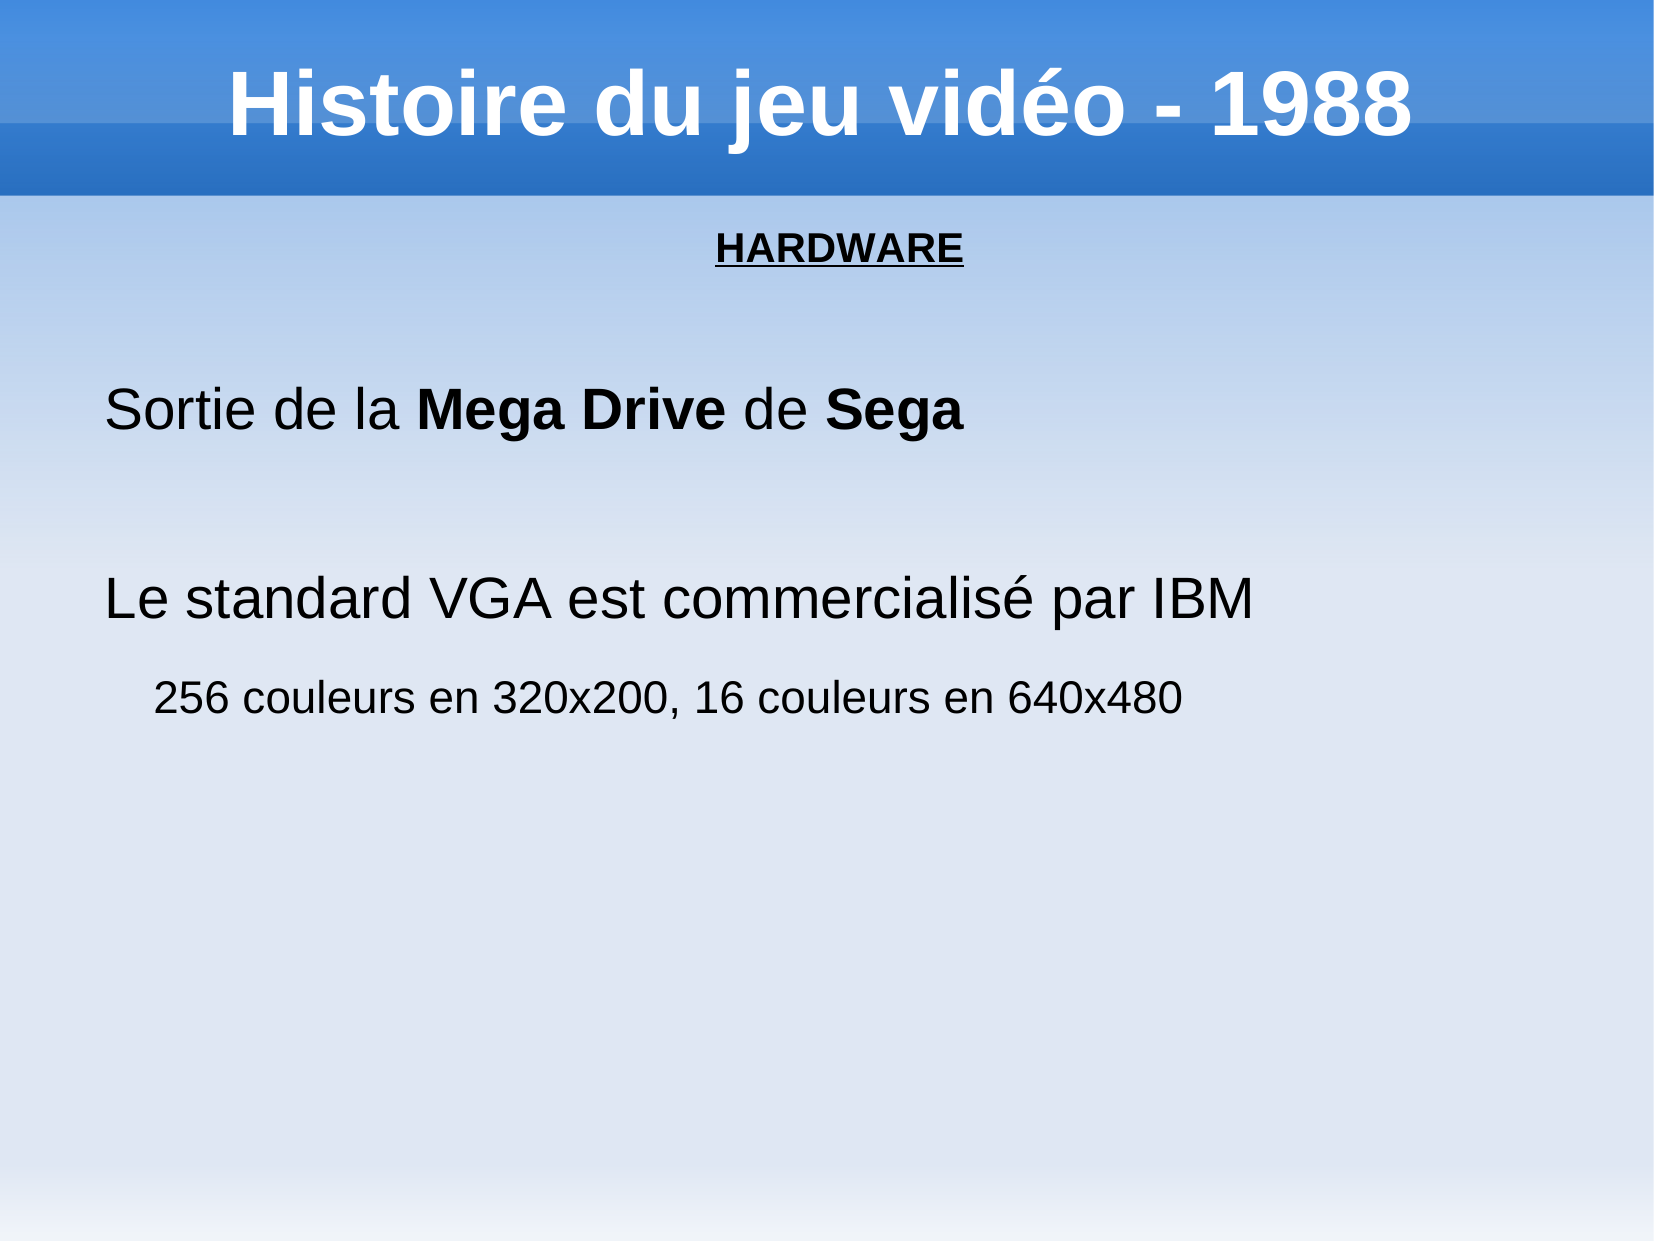

# Histoire du jeu vidéo - 1988
HARDWARE
Sortie de la Mega Drive de Sega
Le standard VGA est commercialisé par IBM
 256 couleurs en 320x200, 16 couleurs en 640x480